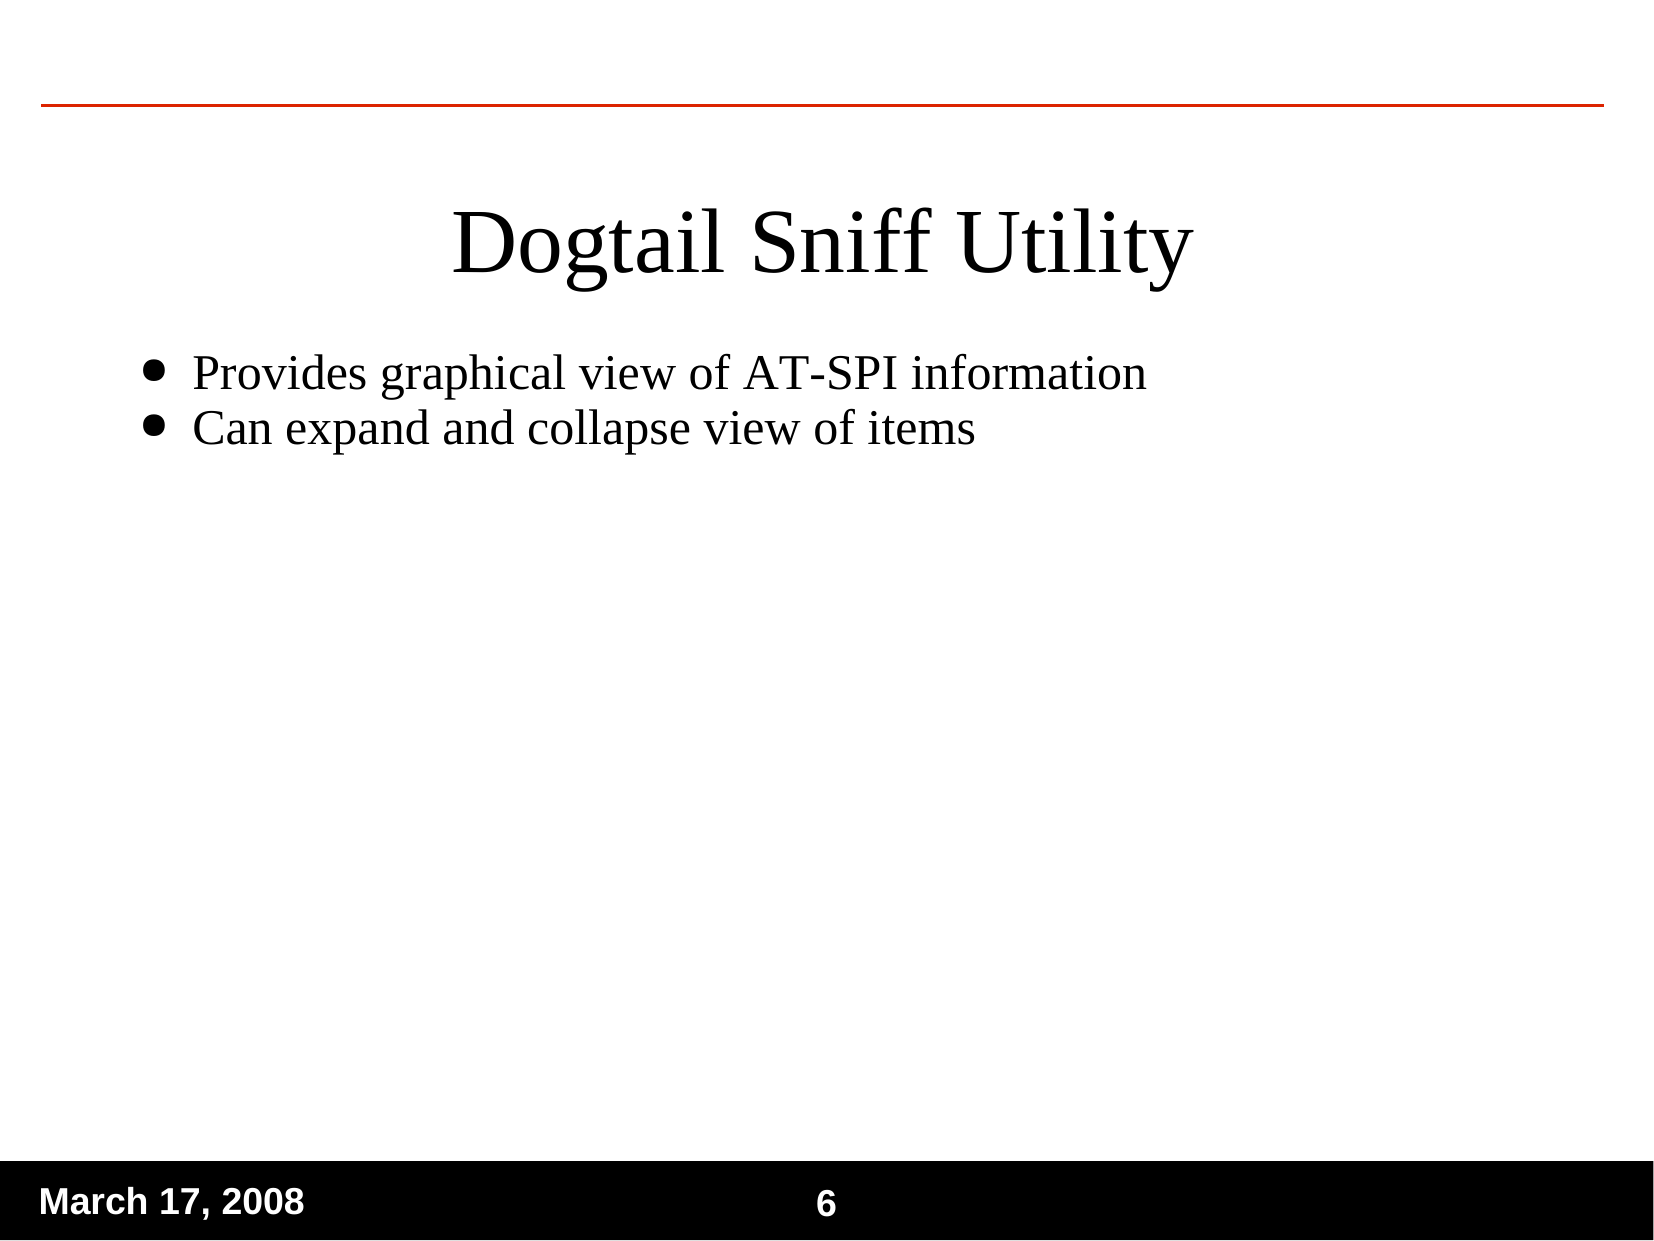

# Dogtail Sniff Utility
Provides graphical view of AT-SPI information
Can expand and collapse view of items